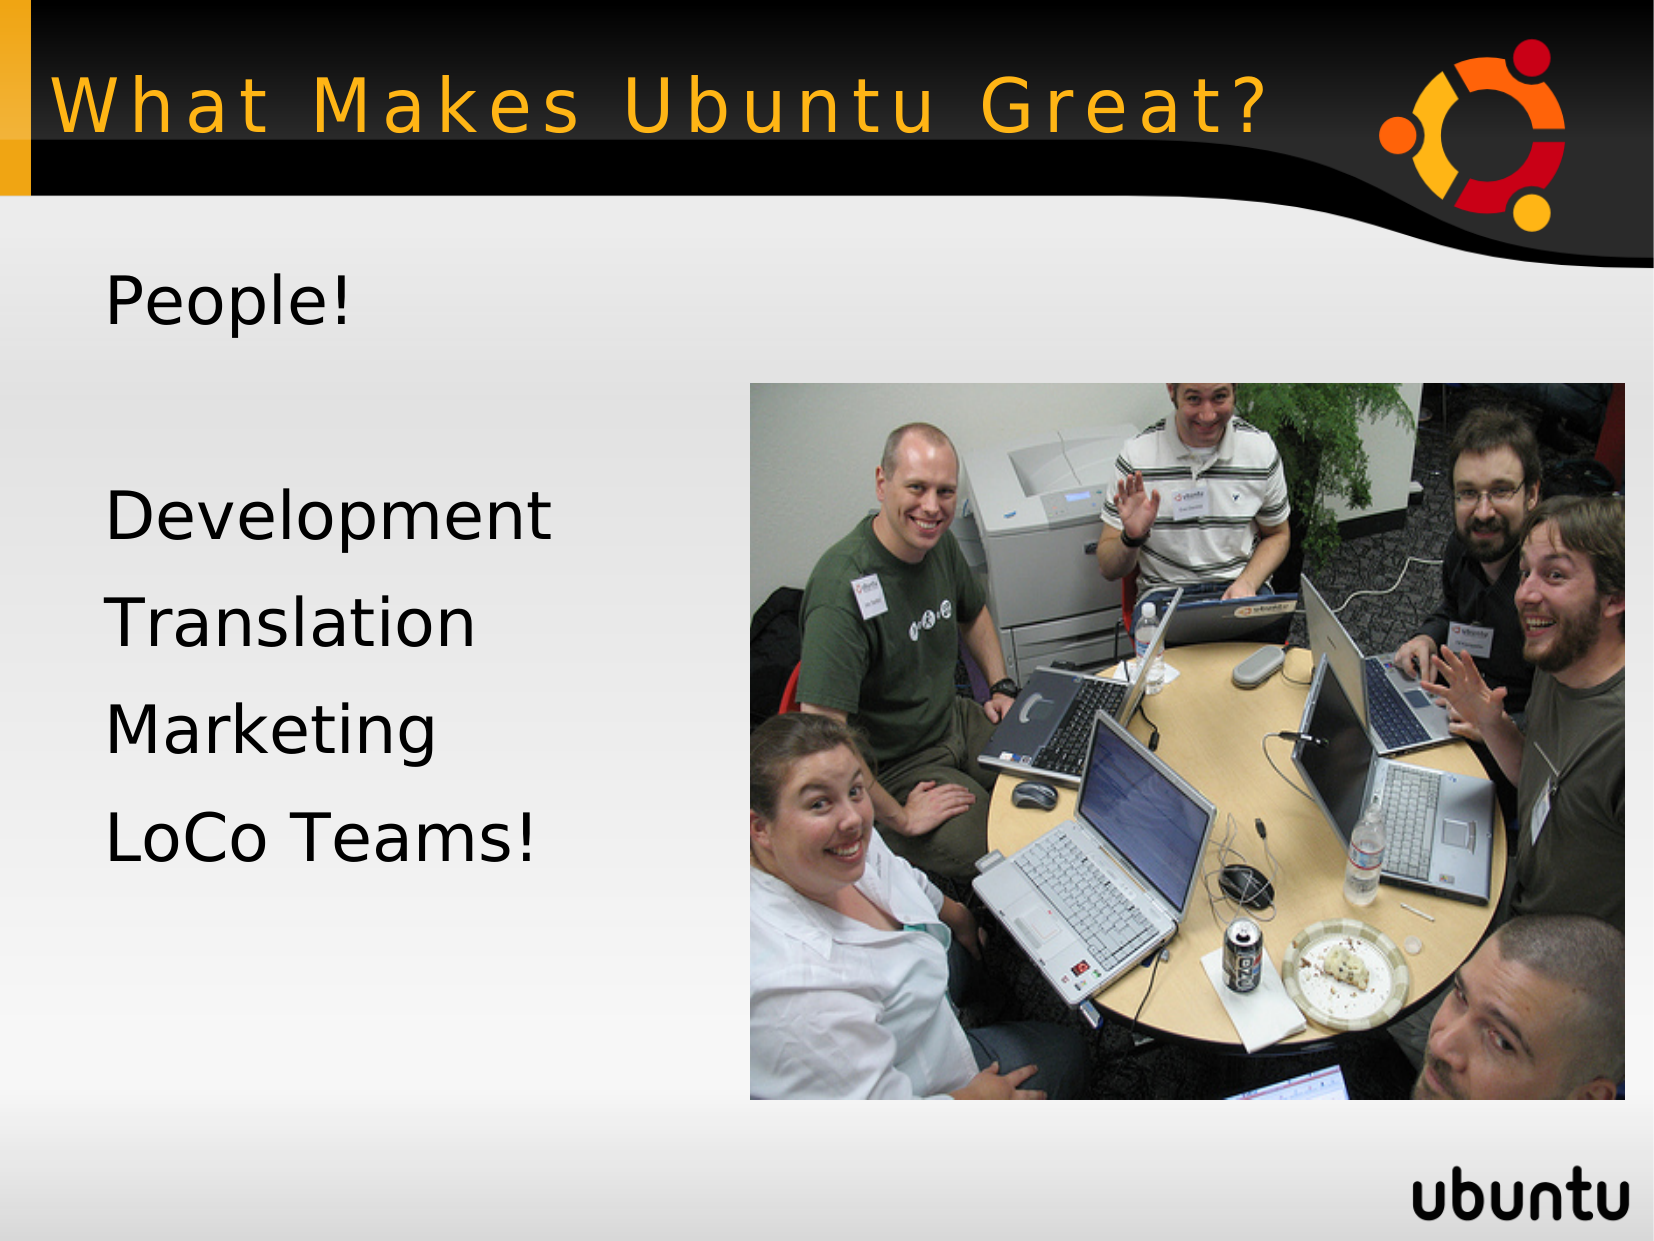

# What Makes Ubuntu Great?
People!
Development
Translation
Marketing
LoCo Teams!